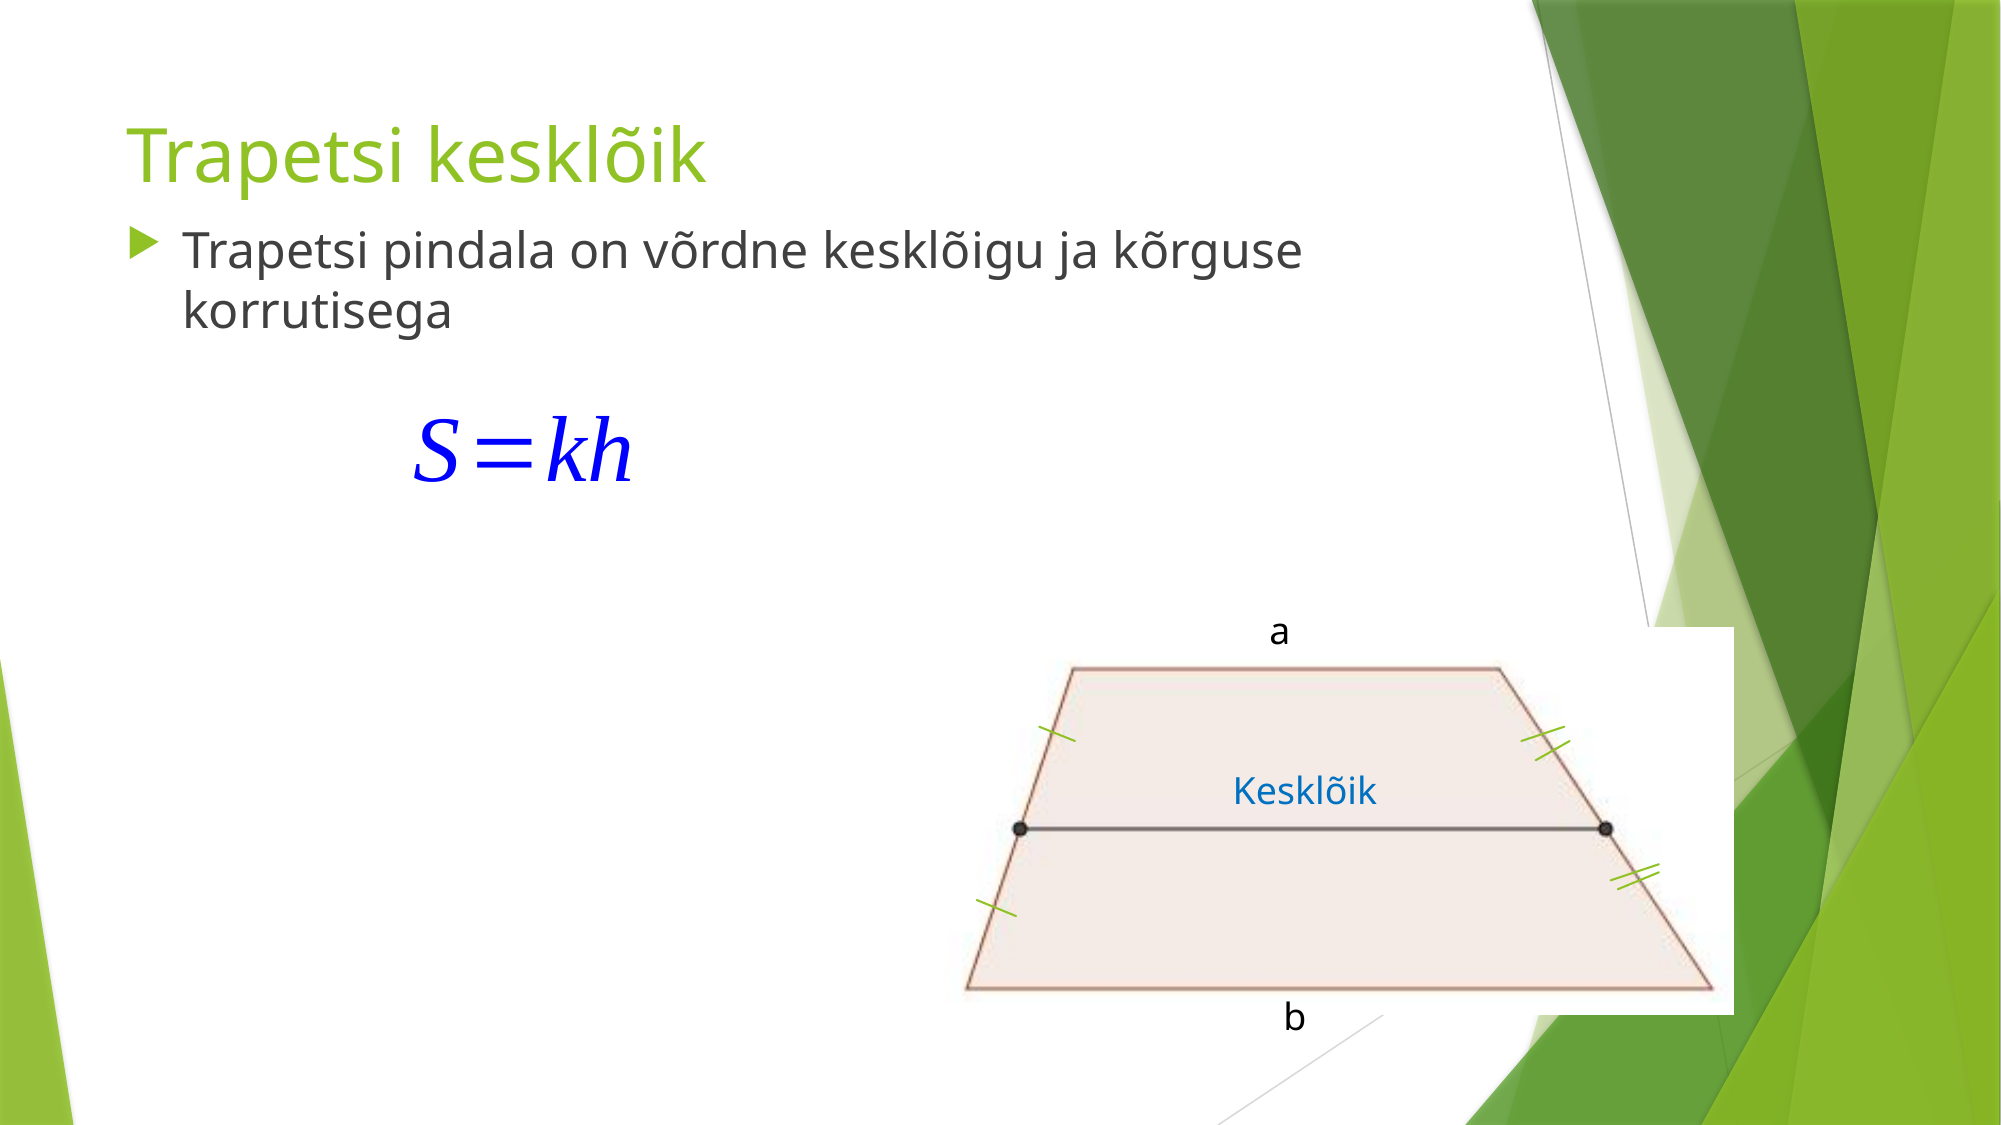

# Trapetsi kesklõik
Trapetsi pindala on võrdne kesklõigu ja kõrguse korrutisega
a
Kesklõik
b